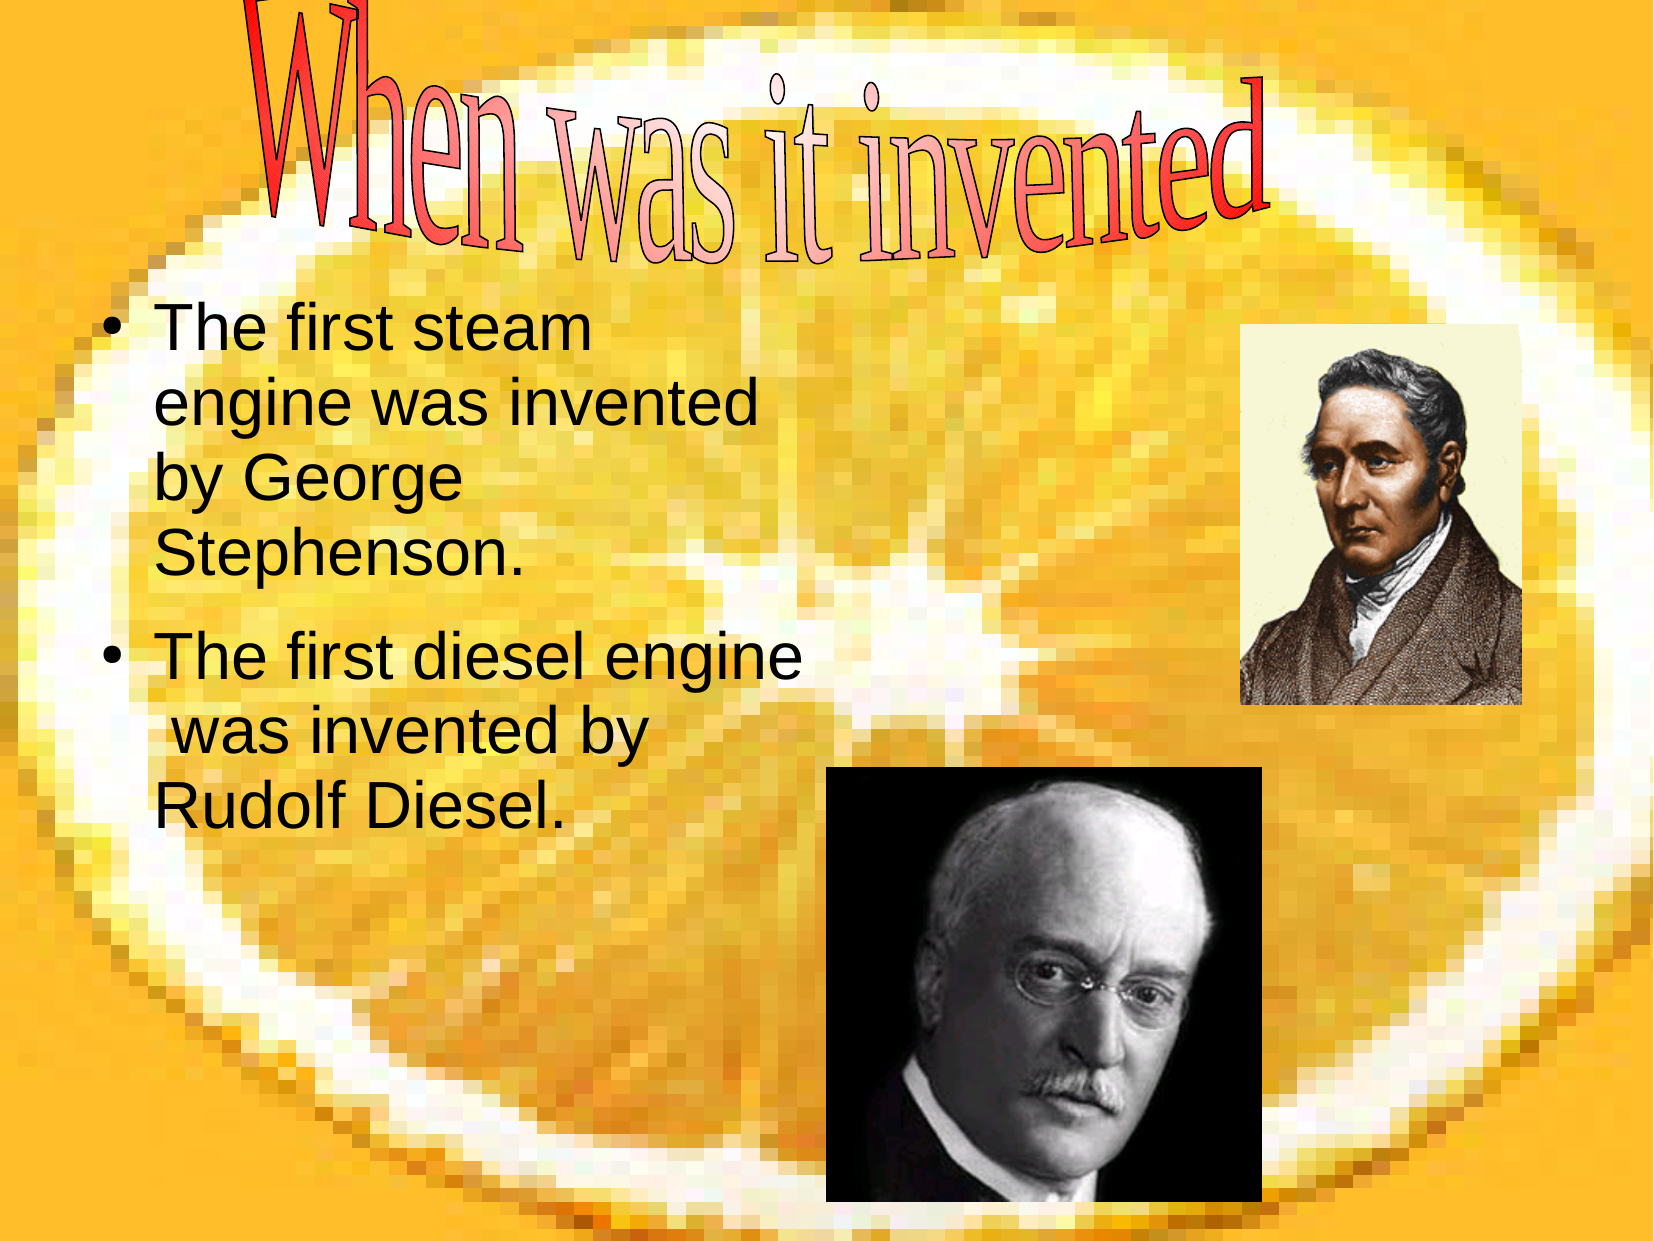

When was it invented
# The first steam engine was invented by George Stephenson.
The first diesel engine was invented by Rudolf Diesel.